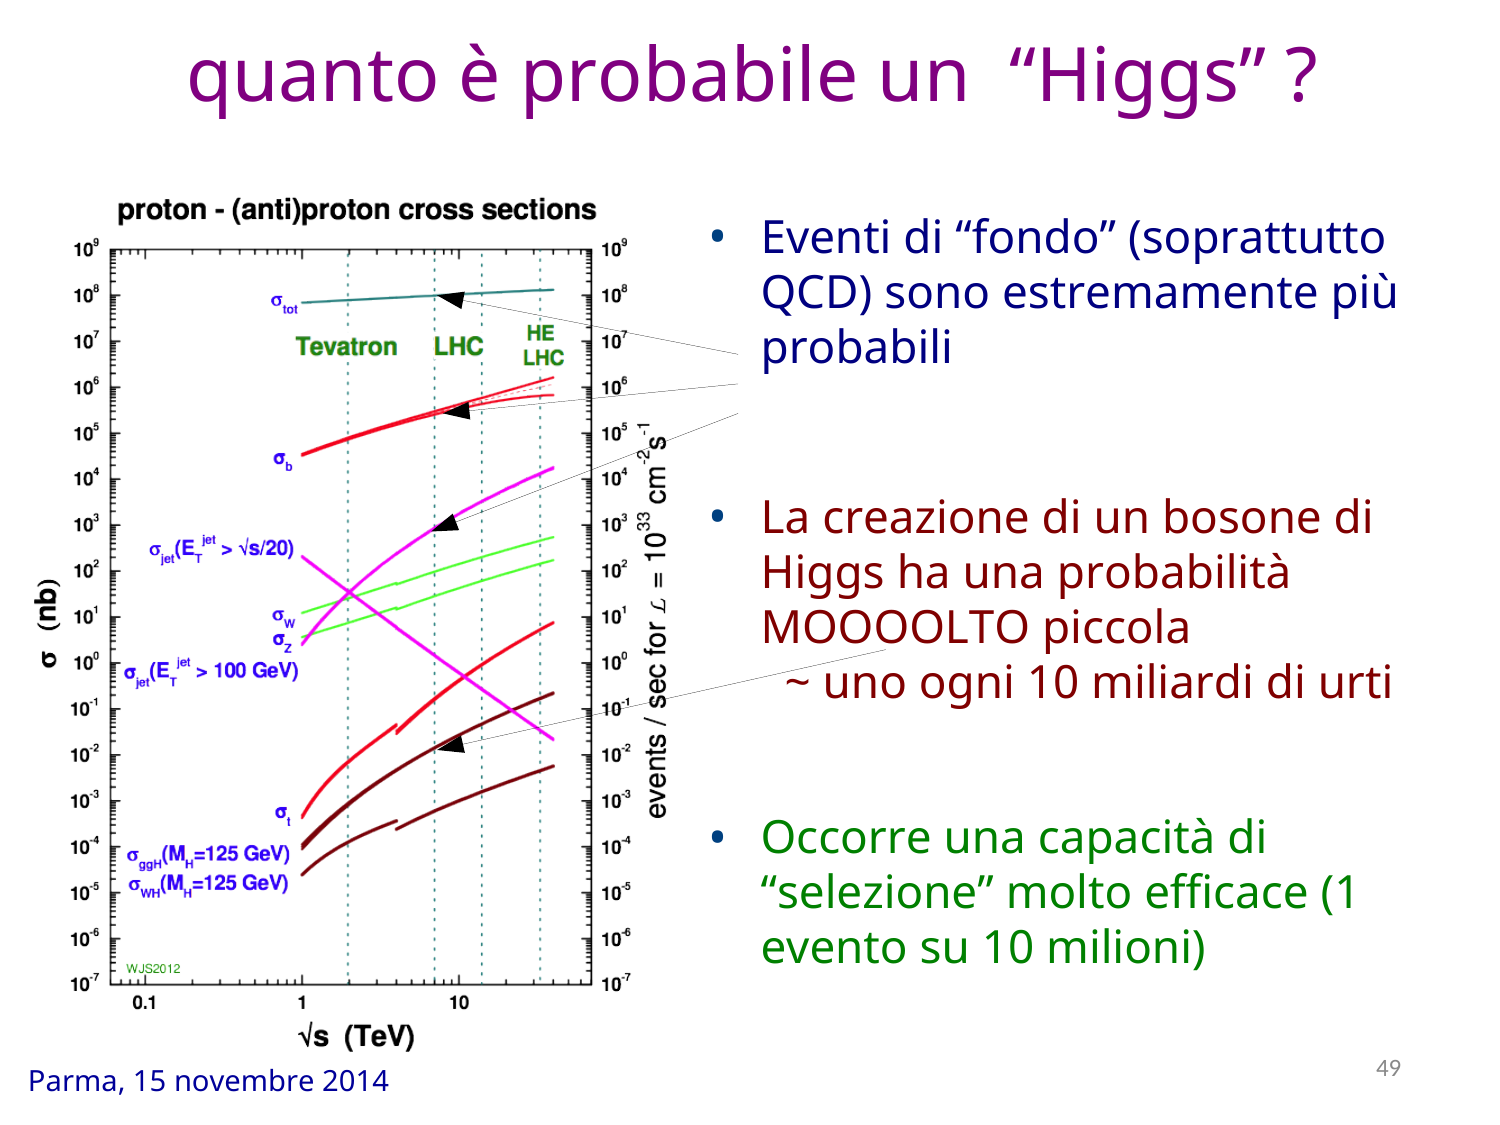

quanto è probabile un “Higgs” ?
Eventi di “fondo” (soprattutto QCD) sono estremamente più probabili
La creazione di un bosone di Higgs ha una probabilità MOOOOLTO piccola ~ uno ogni 10 miliardi di urti
Occorre una capacità di “selezione” molto efficace (1 evento su 10 milioni)
49